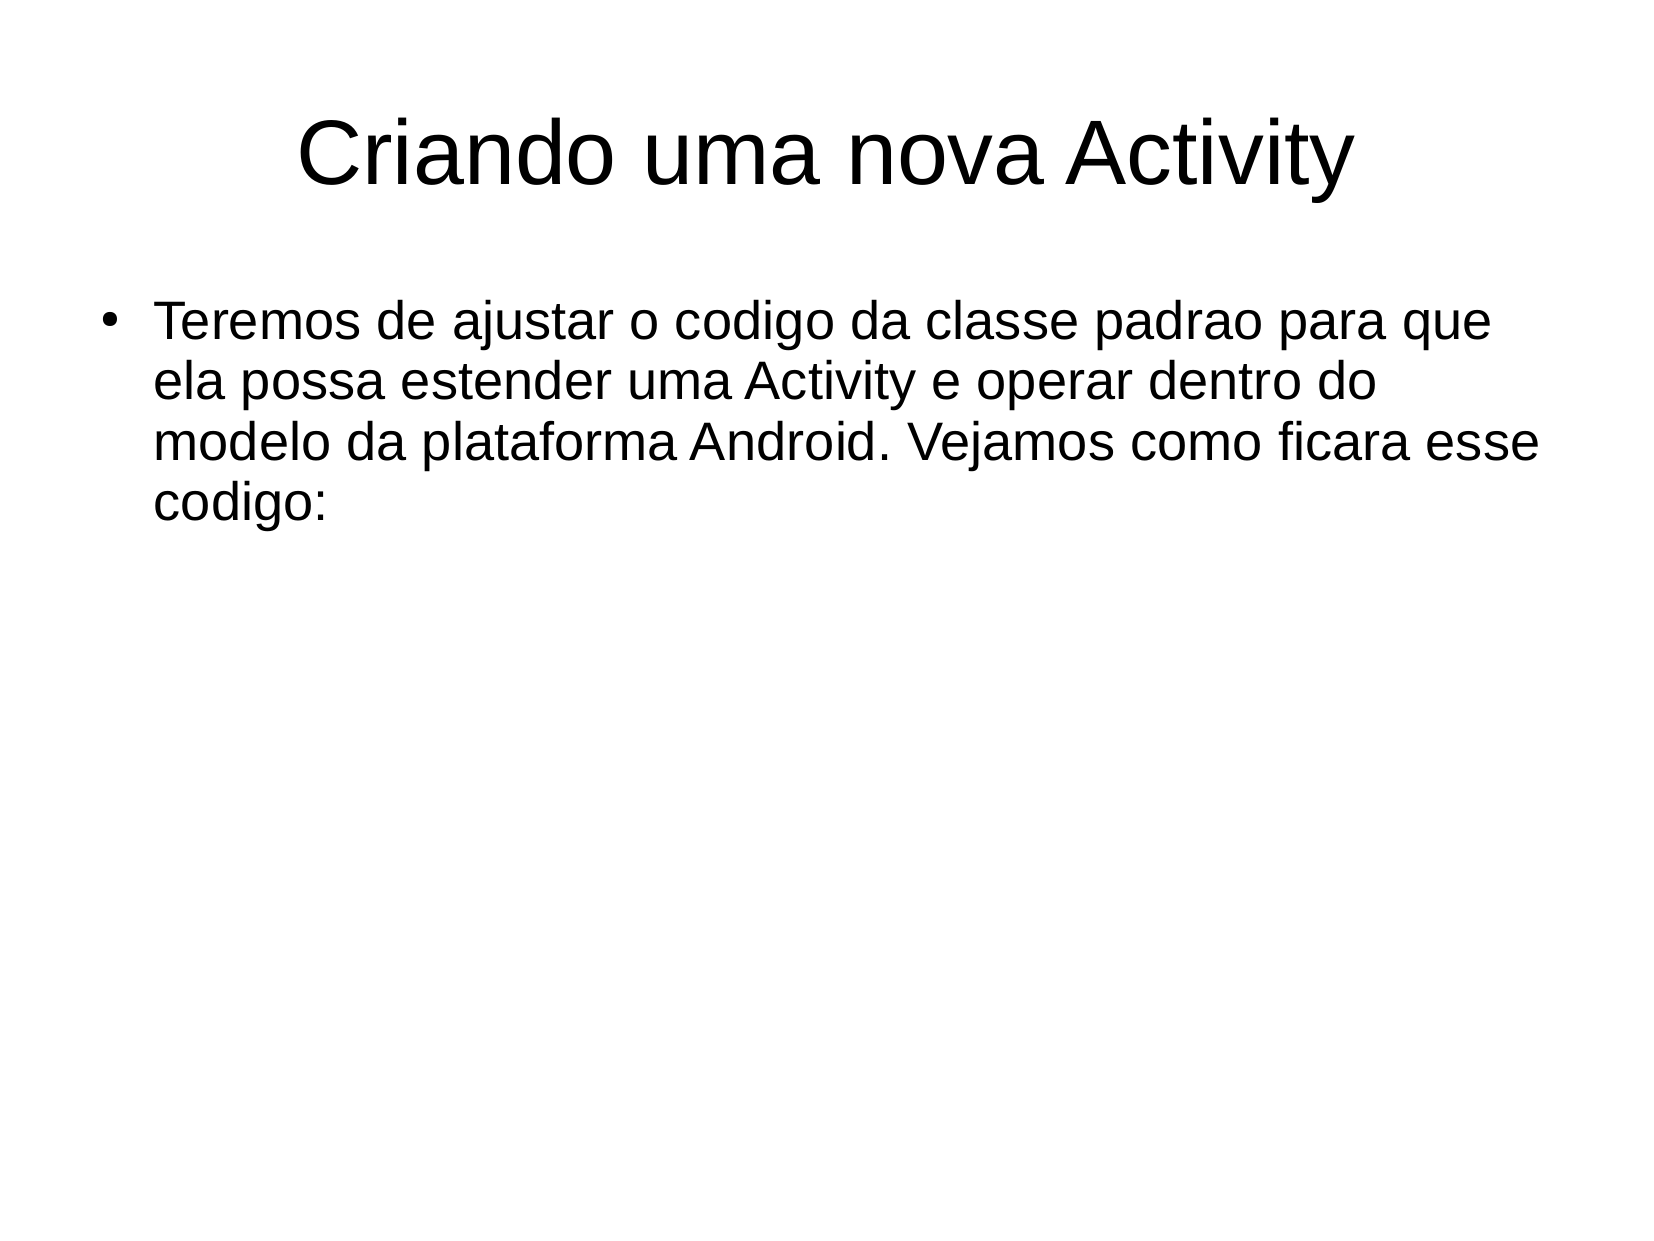

# Criando uma nova Activity
Teremos de ajustar o codigo da classe padrao para que ela possa estender uma Activity e operar dentro do modelo da plataforma Android. Vejamos como ficara esse codigo: